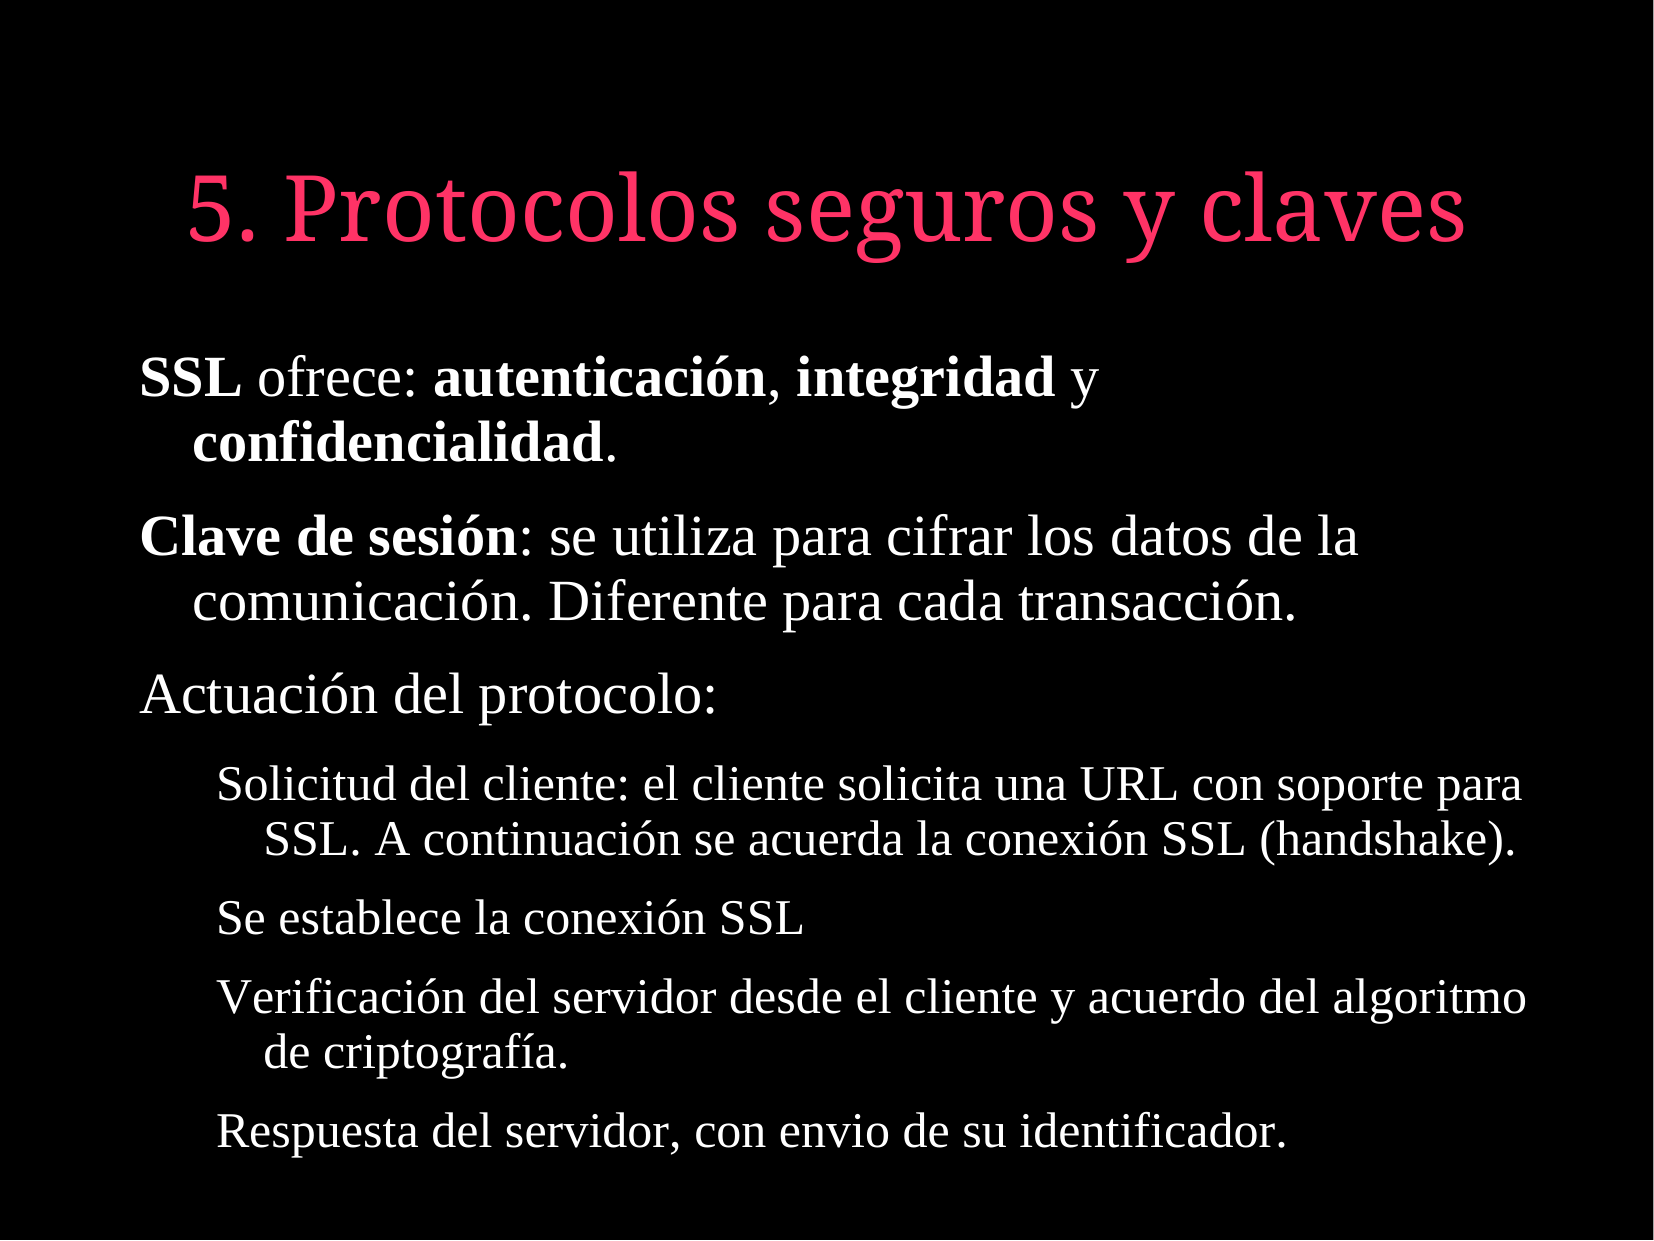

# 5. Protocolos seguros y claves
SSL ofrece: autenticación, integridad y confidencialidad.
Clave de sesión: se utiliza para cifrar los datos de la comunicación. Diferente para cada transacción.
Actuación del protocolo:
Solicitud del cliente: el cliente solicita una URL con soporte para SSL. A continuación se acuerda la conexión SSL (handshake).
Se establece la conexión SSL
Verificación del servidor desde el cliente y acuerdo del algoritmo de criptografía.
Respuesta del servidor, con envio de su identificador.